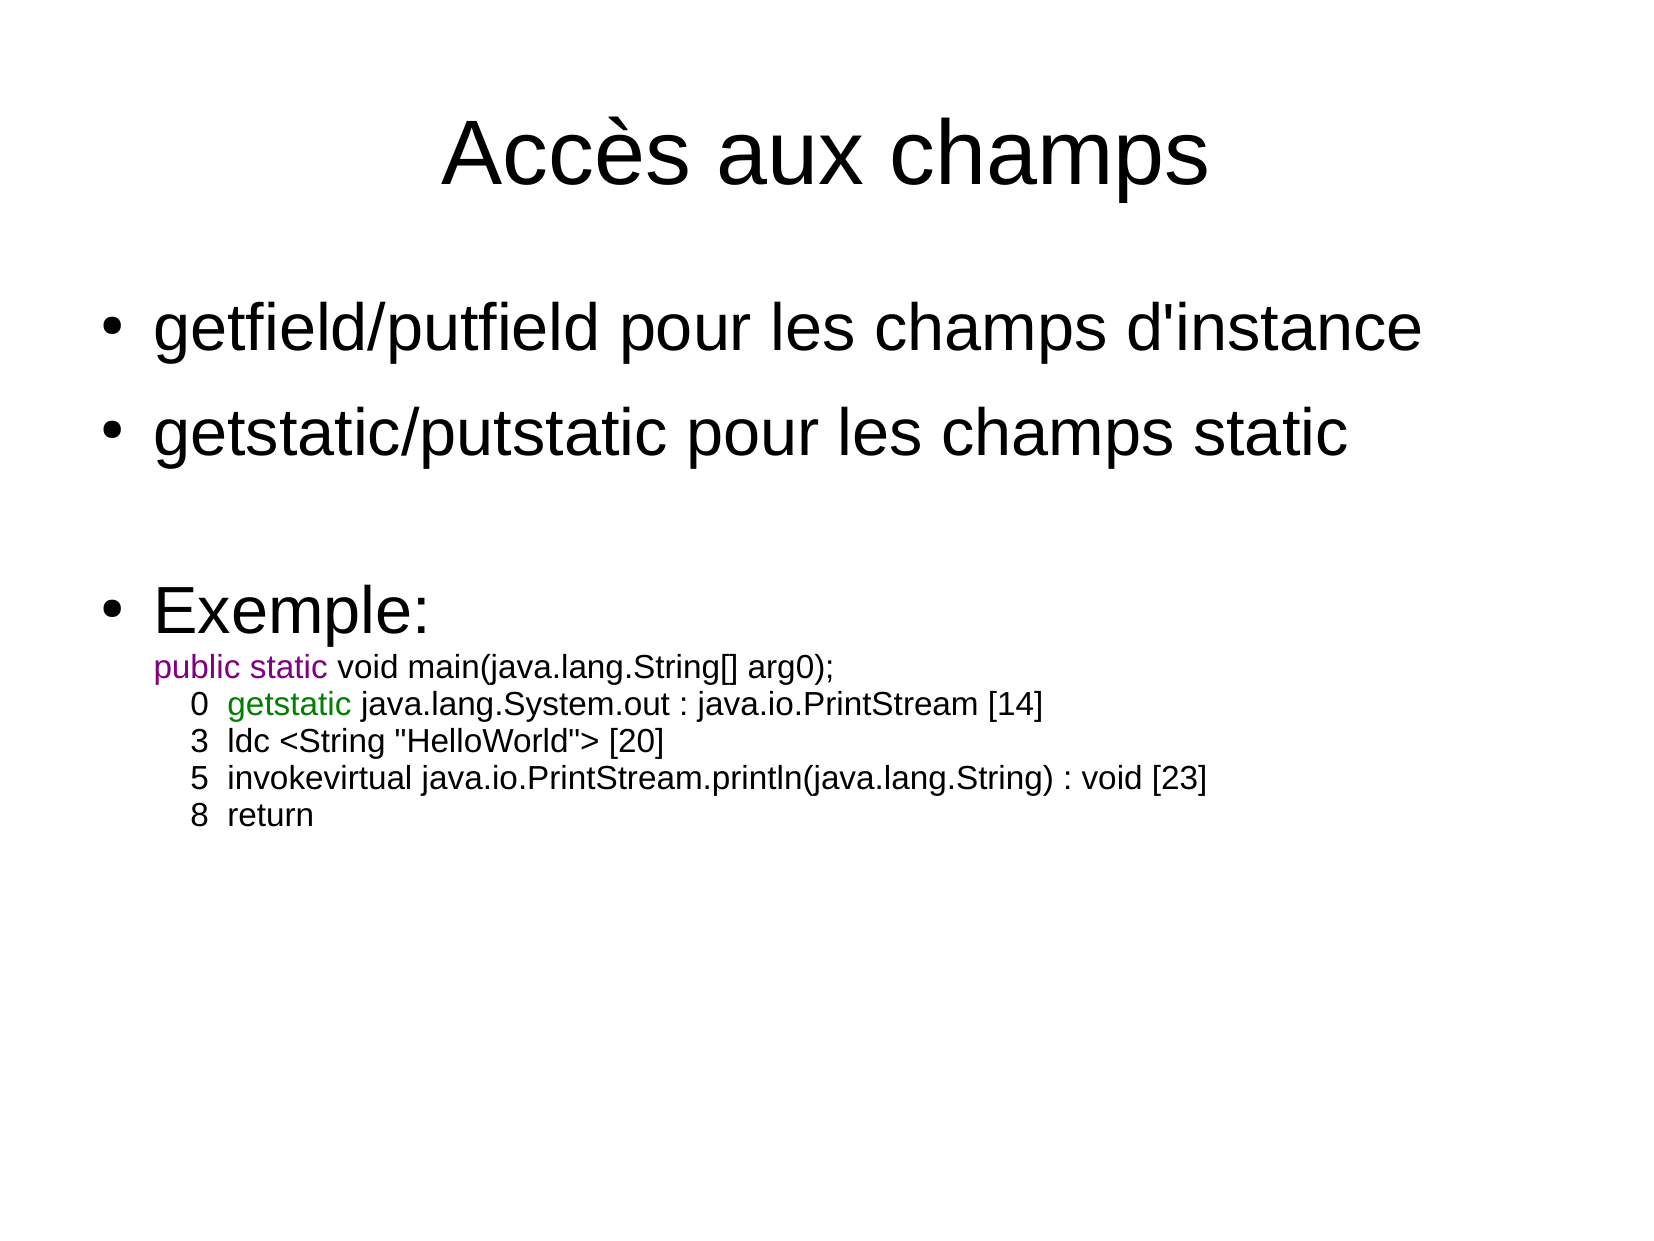

# Accès aux champs
getfield/putfield pour les champs d'instance
getstatic/putstatic pour les champs static
Exemple:
public static void main(java.lang.String[] arg0);
 0 getstatic java.lang.System.out : java.io.PrintStream [14]
 3 ldc <String "HelloWorld"> [20]
 5 invokevirtual java.io.PrintStream.println(java.lang.String) : void [23]
 8 return